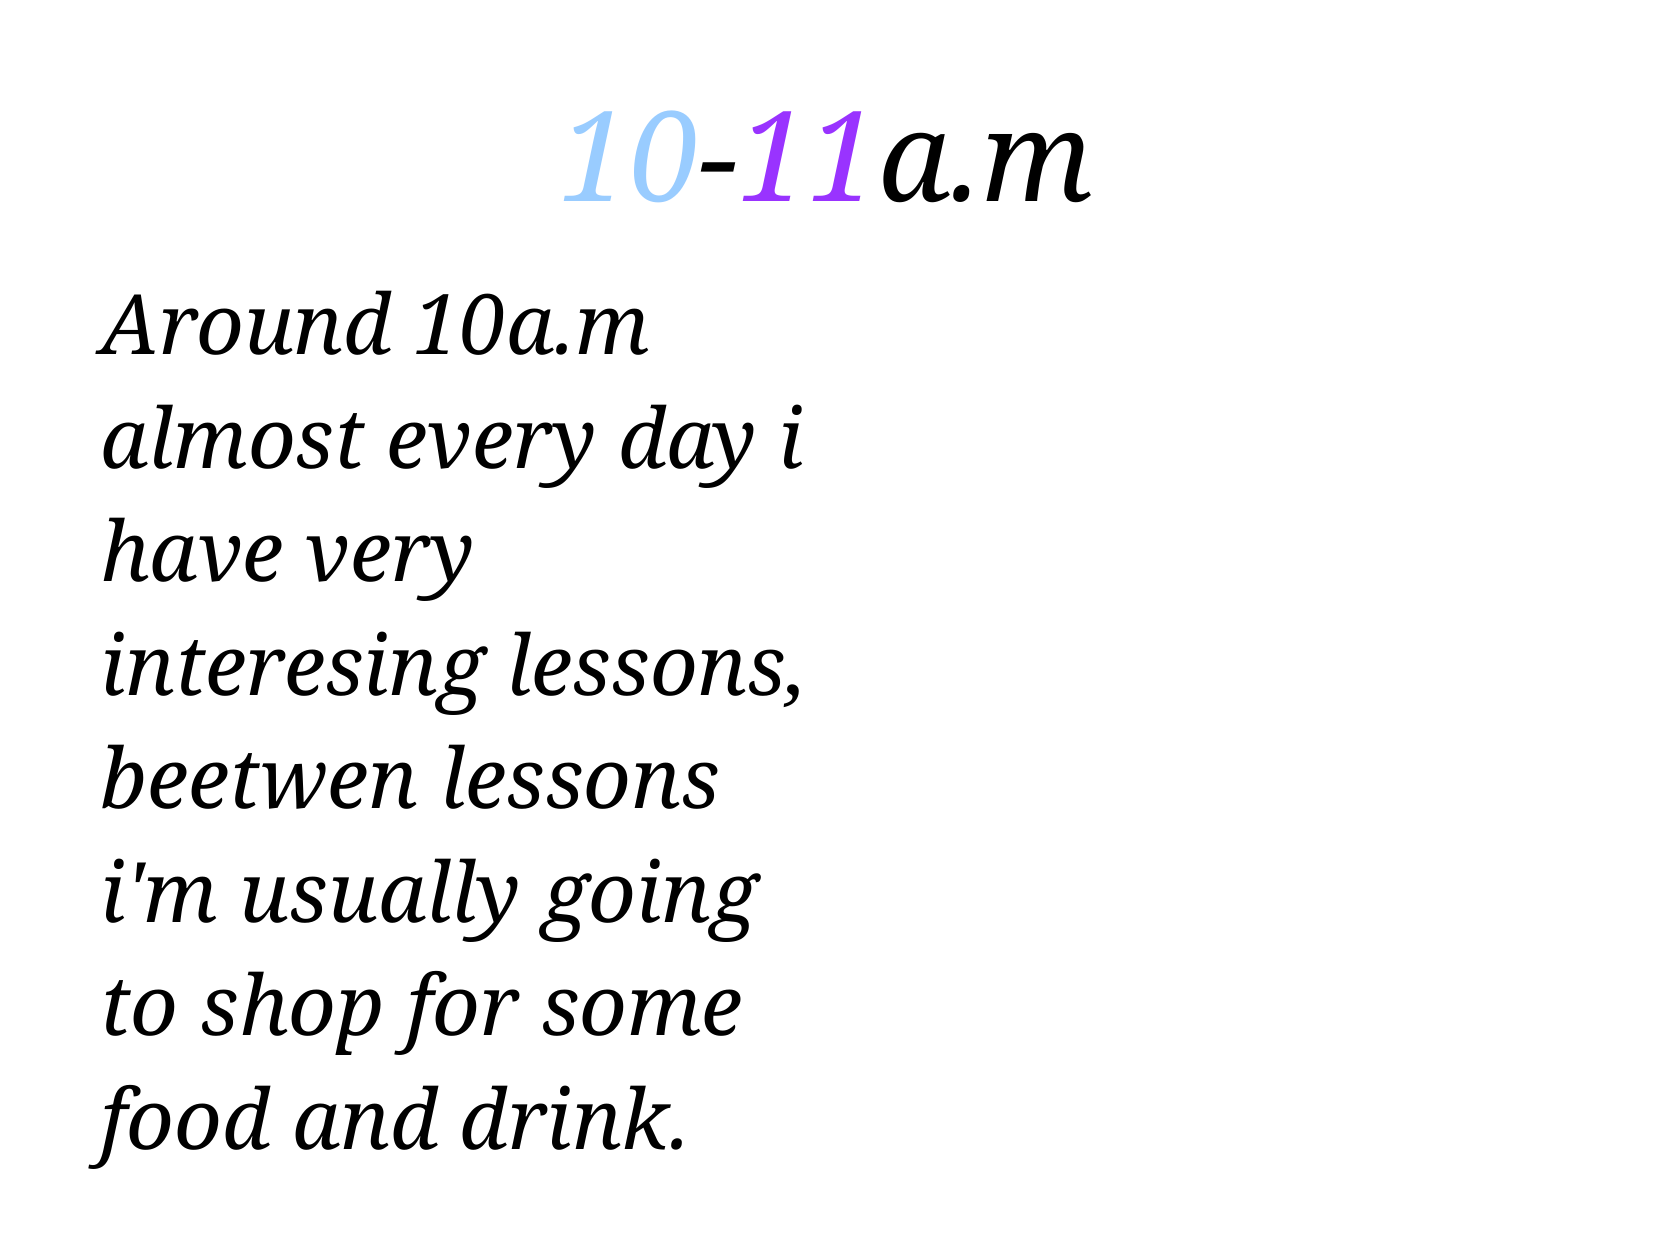

# 10-11a.m
Around 10a.m almost every day i have very interesing lessons, beetwen lessons i'm usually going to shop for some food and drink.